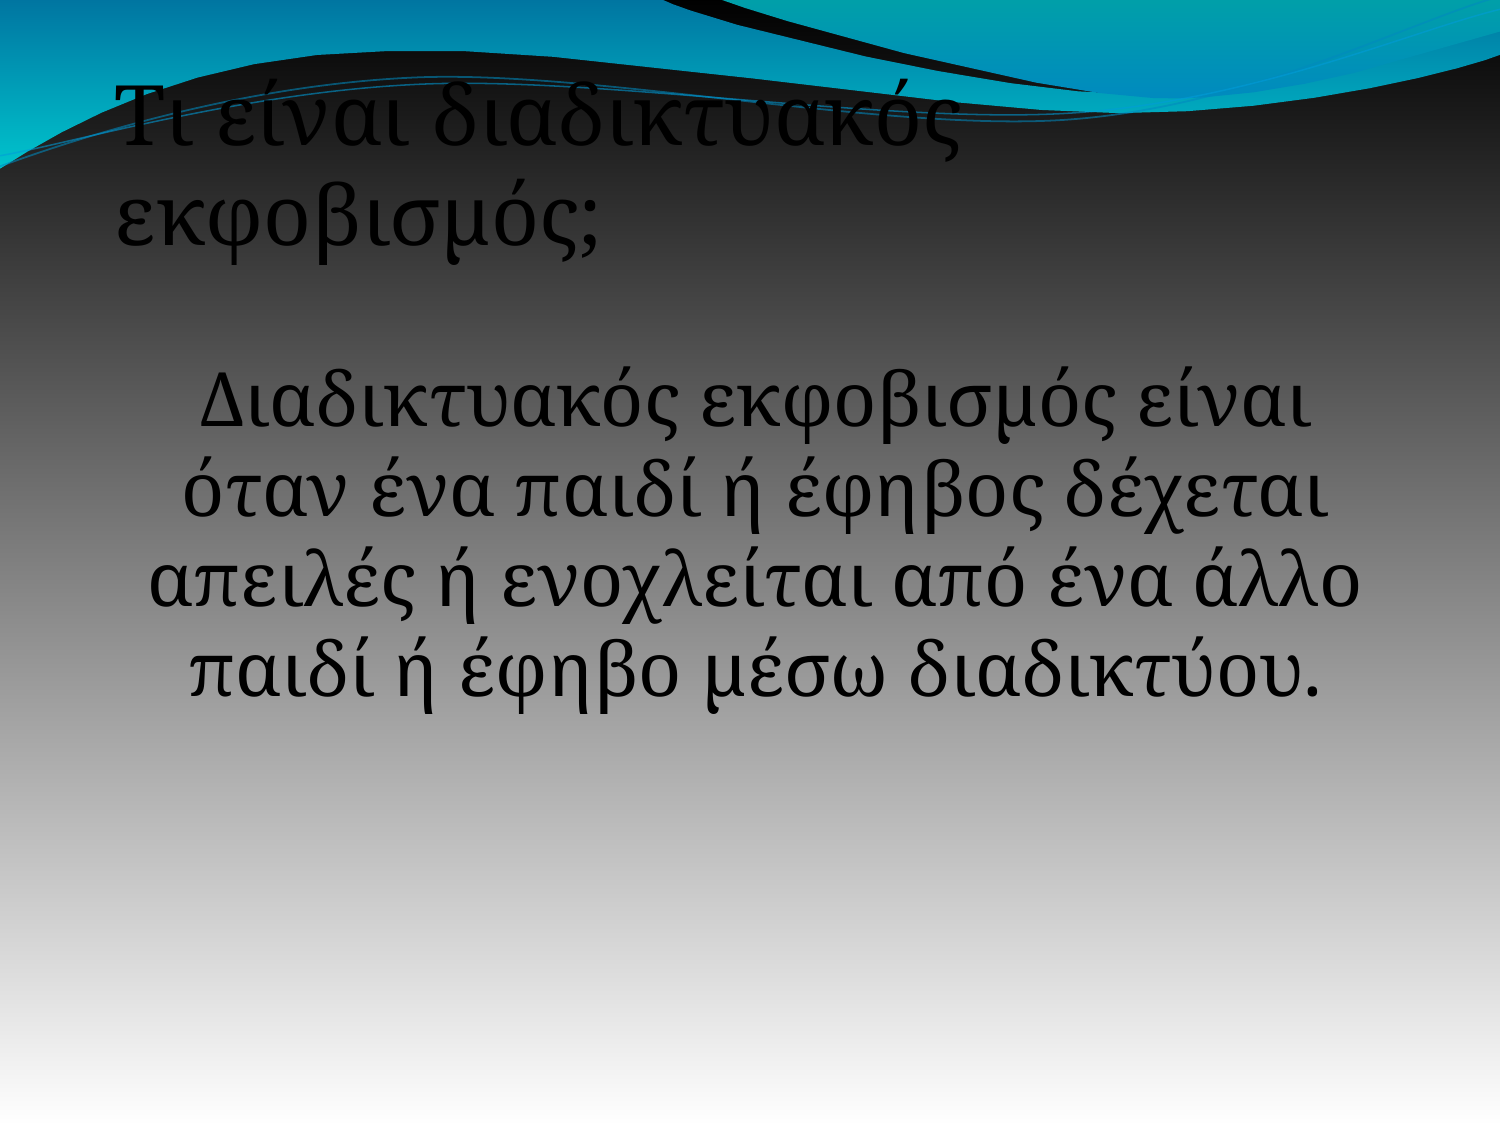

Τι είναι διαδικτυακός εκφοβισμός;
Διαδικτυακός εκφοβισμός είναι όταν ένα παιδί ή έφηβος δέχεται απειλές ή ενοχλείται από ένα άλλο παιδί ή έφηβο μέσω διαδικτύου.